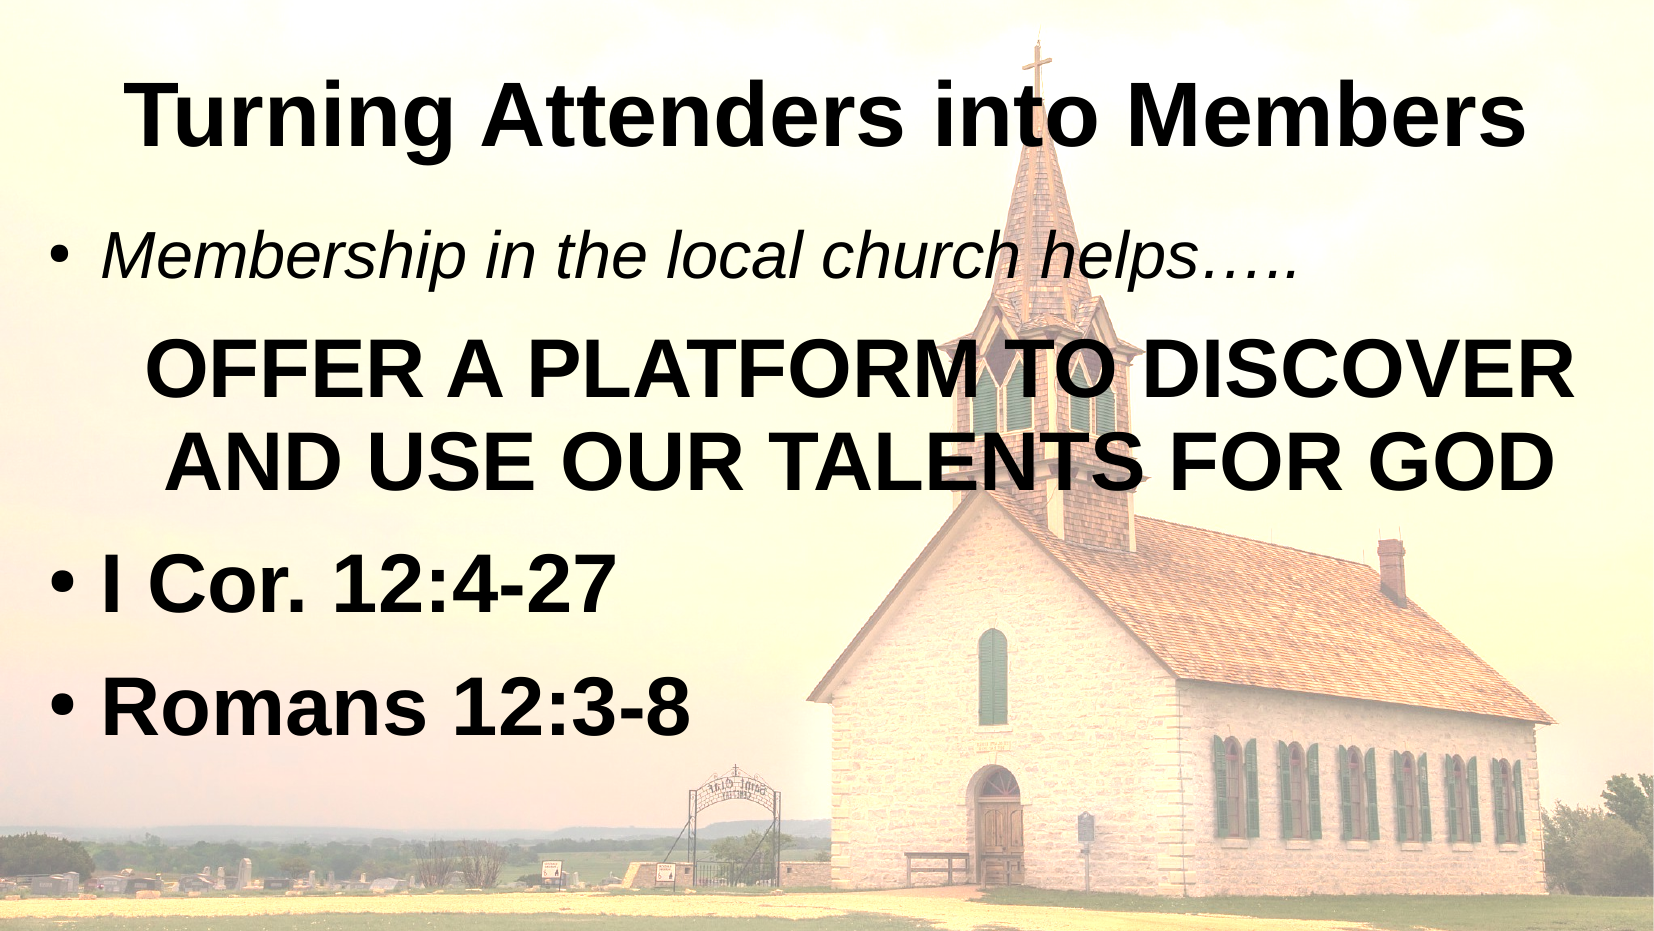

# Turning Attenders into Members
Membership in the local church helps…..
OFFER A PLATFORM TO DISCOVER AND USE OUR TALENTS FOR GOD
I Cor. 12:4-27
Romans 12:3-8